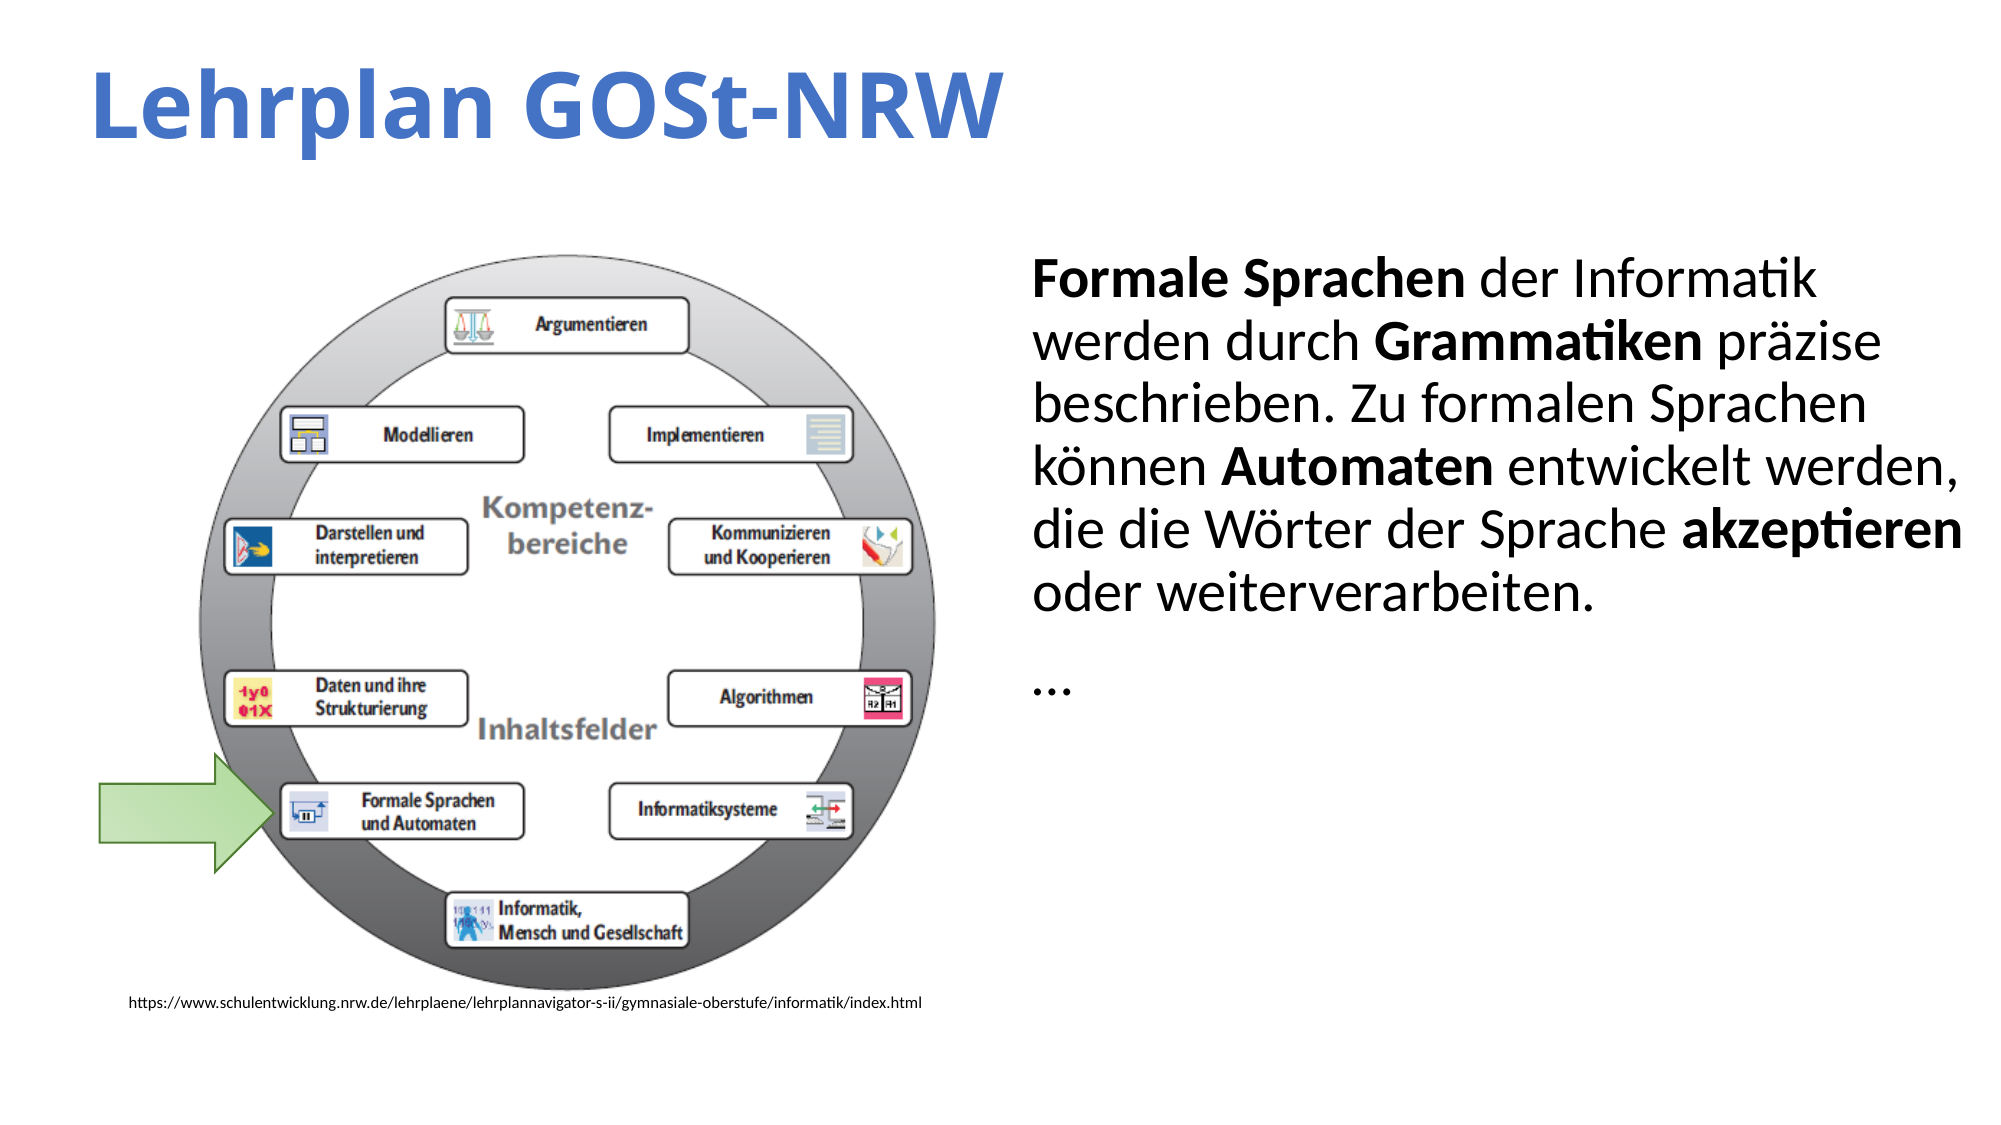

# Lehrplan GOSt-NRW
Formale Sprachen der Informatik werden durch Grammatiken präzise beschrieben. Zu formalen Sprachen können Automaten entwickelt werden, die die Wörter der Sprache akzeptieren oder weiterverarbeiten.
…
https://www.schulentwicklung.nrw.de/lehrplaene/lehrplannavigator-s-ii/gymnasiale-oberstufe/informatik/index.html